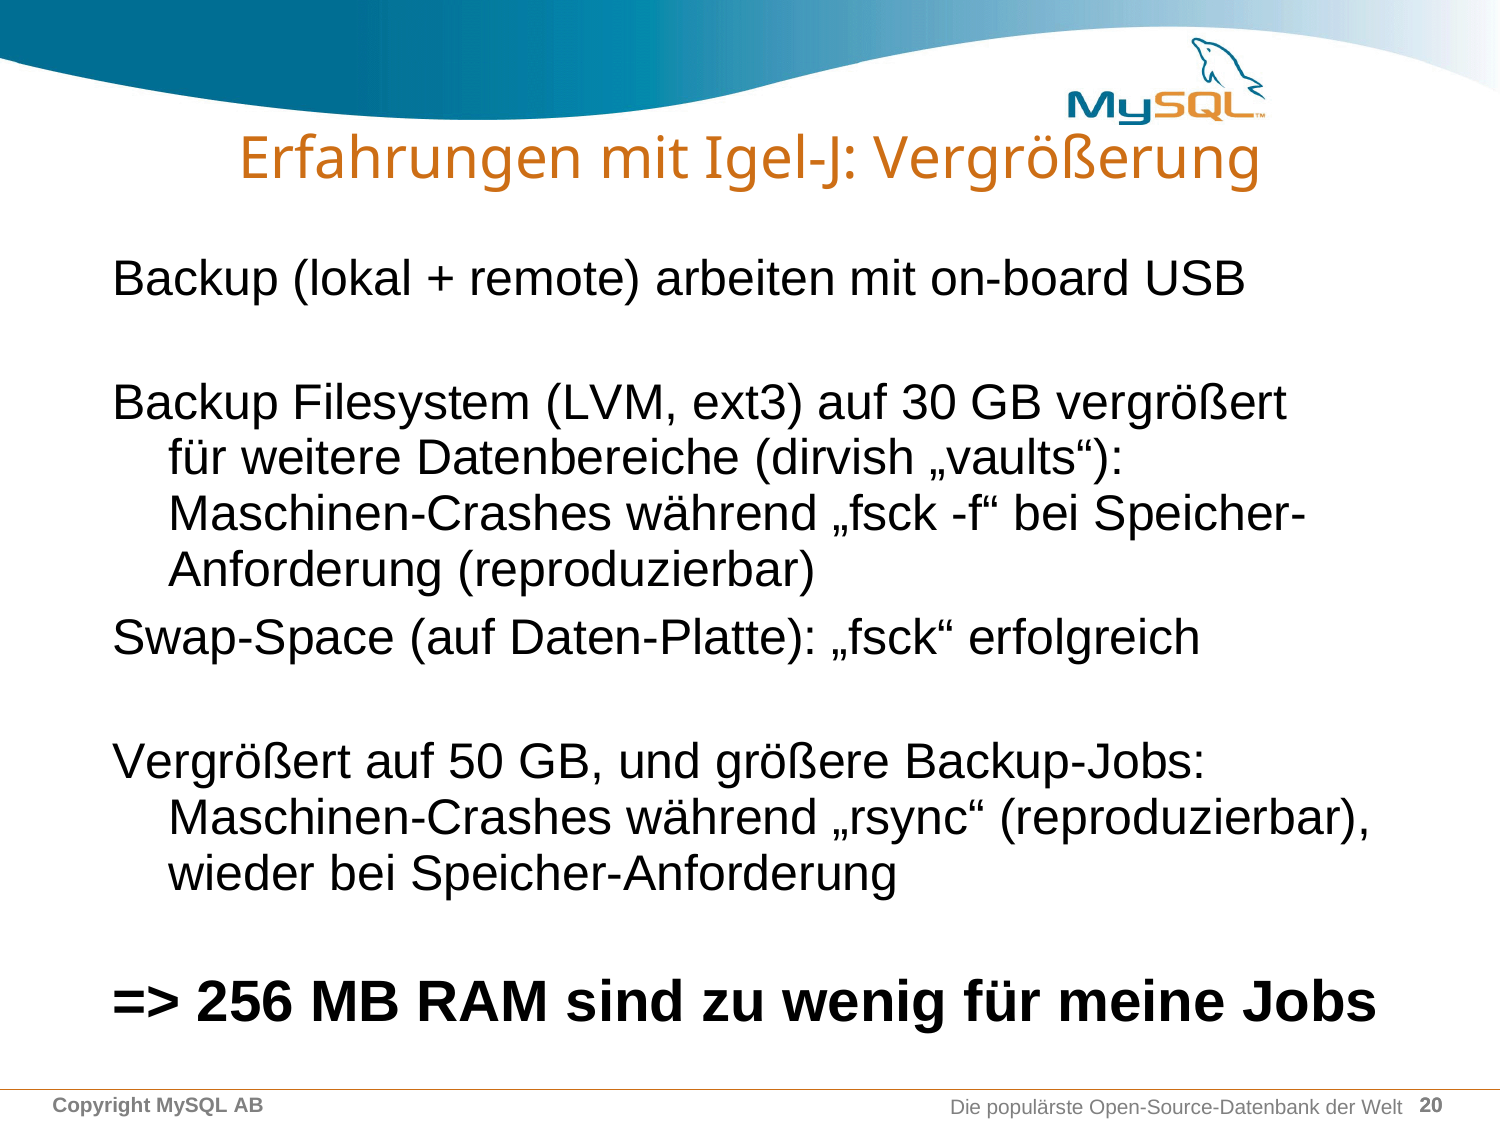

# Erfahrungen mit Igel-J: Vergrößerung
Backup (lokal + remote) arbeiten mit on-board USB
Backup Filesystem (LVM, ext3) auf 30 GB vergrößert
für weitere Datenbereiche (dirvish „vaults“):
Maschinen-Crashes während „fsck -f“ bei Speicher-Anforderung (reproduzierbar)
Swap-Space (auf Daten-Platte): „fsck“ erfolgreich
Vergrößert auf 50 GB, und größere Backup-Jobs:
Maschinen-Crashes während „rsync“ (reproduzierbar),
wieder bei Speicher-Anforderung
=> 256 MB RAM sind zu wenig für meine Jobs